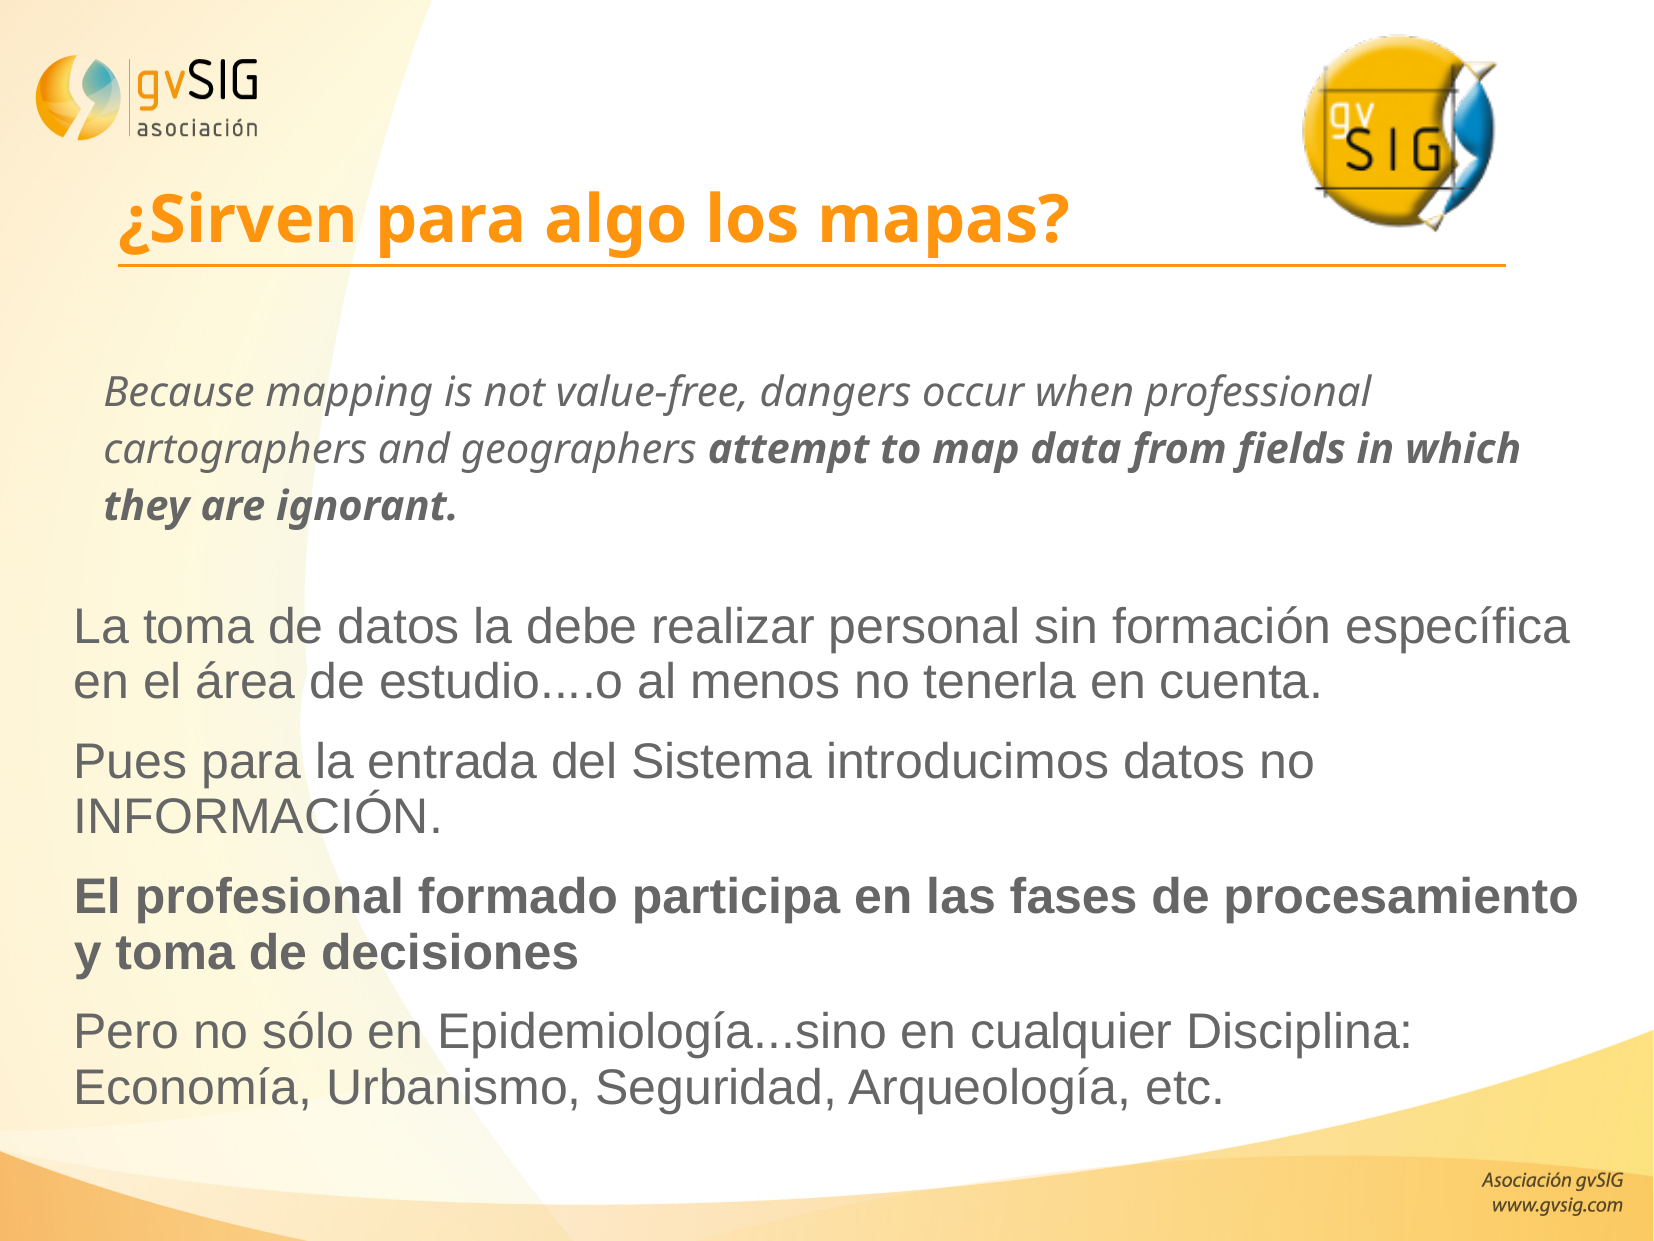

¿Sirven para algo los mapas?
Because mapping is not value-free, dangers occur when professional cartographers and geographers attempt to map data from fields in which they are ignorant.
La toma de datos la debe realizar personal sin formación específica en el área de estudio....o al menos no tenerla en cuenta.
Pues para la entrada del Sistema introducimos datos no INFORMACIÓN.
El profesional formado participa en las fases de procesamiento y toma de decisiones
Pero no sólo en Epidemiología...sino en cualquier Disciplina: Economía, Urbanismo, Seguridad, Arqueología, etc.